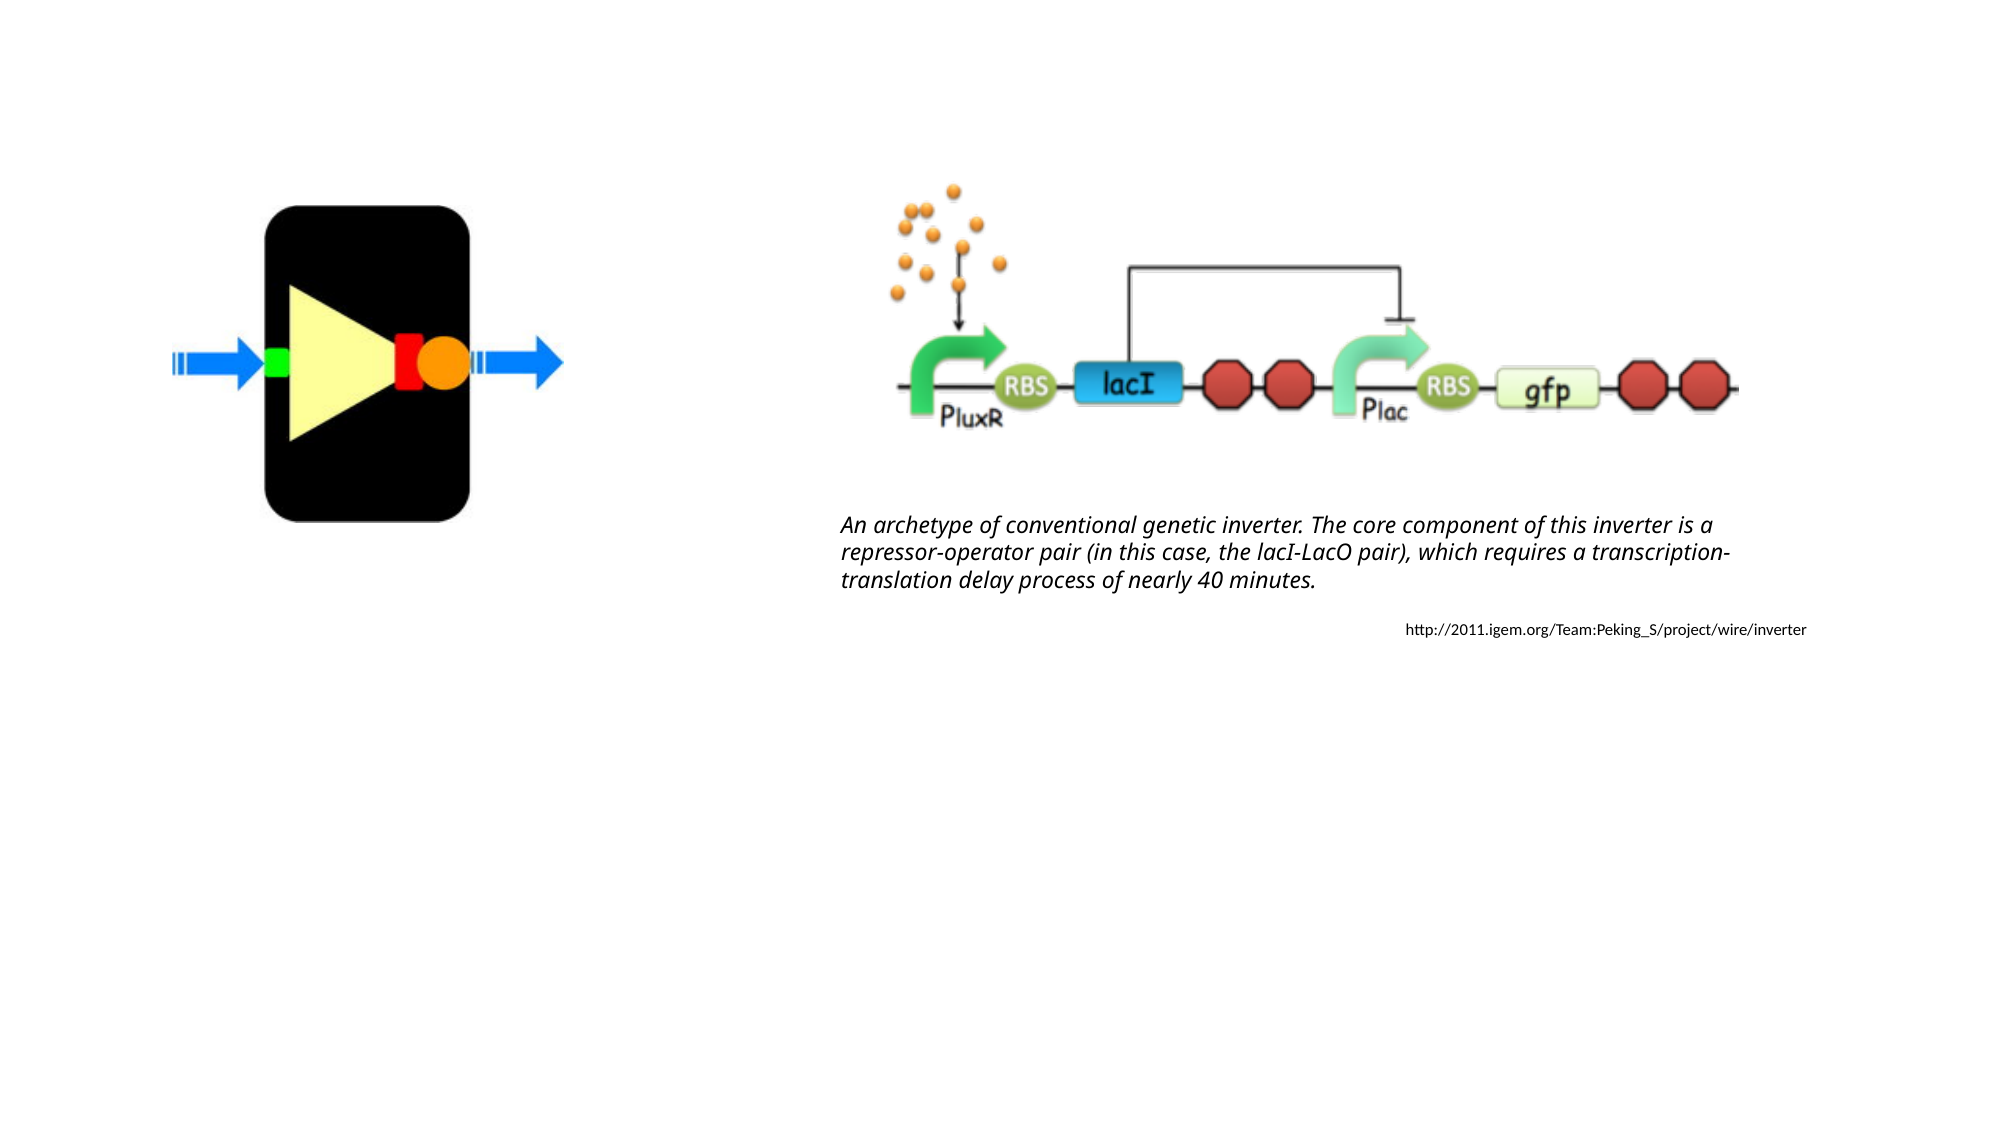

An archetype of conventional genetic inverter. The core component of this inverter is a repressor-operator pair (in this case, the lacI-LacO pair), which requires a transcription-translation delay process of nearly 40 minutes.
http://2011.igem.org/Team:Peking_S/project/wire/inverter